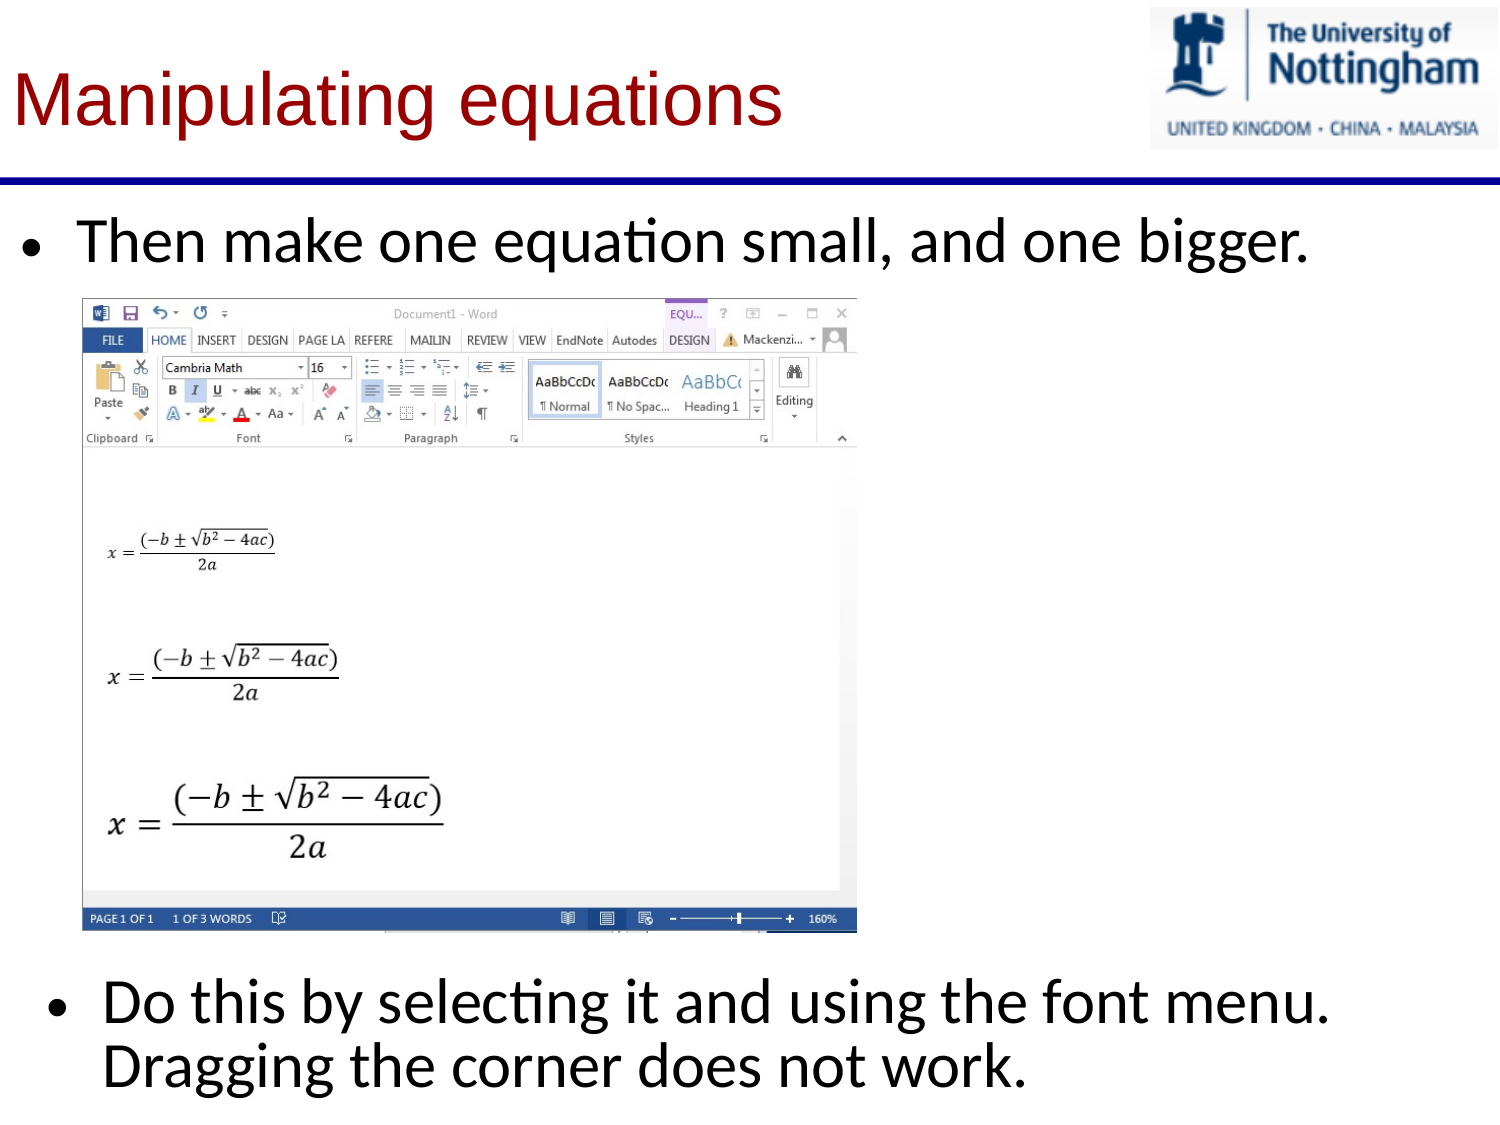

# Manipulating equations
Then make one equation small, and one bigger.
Do this by selecting it and using the font menu. Dragging the corner does not work.